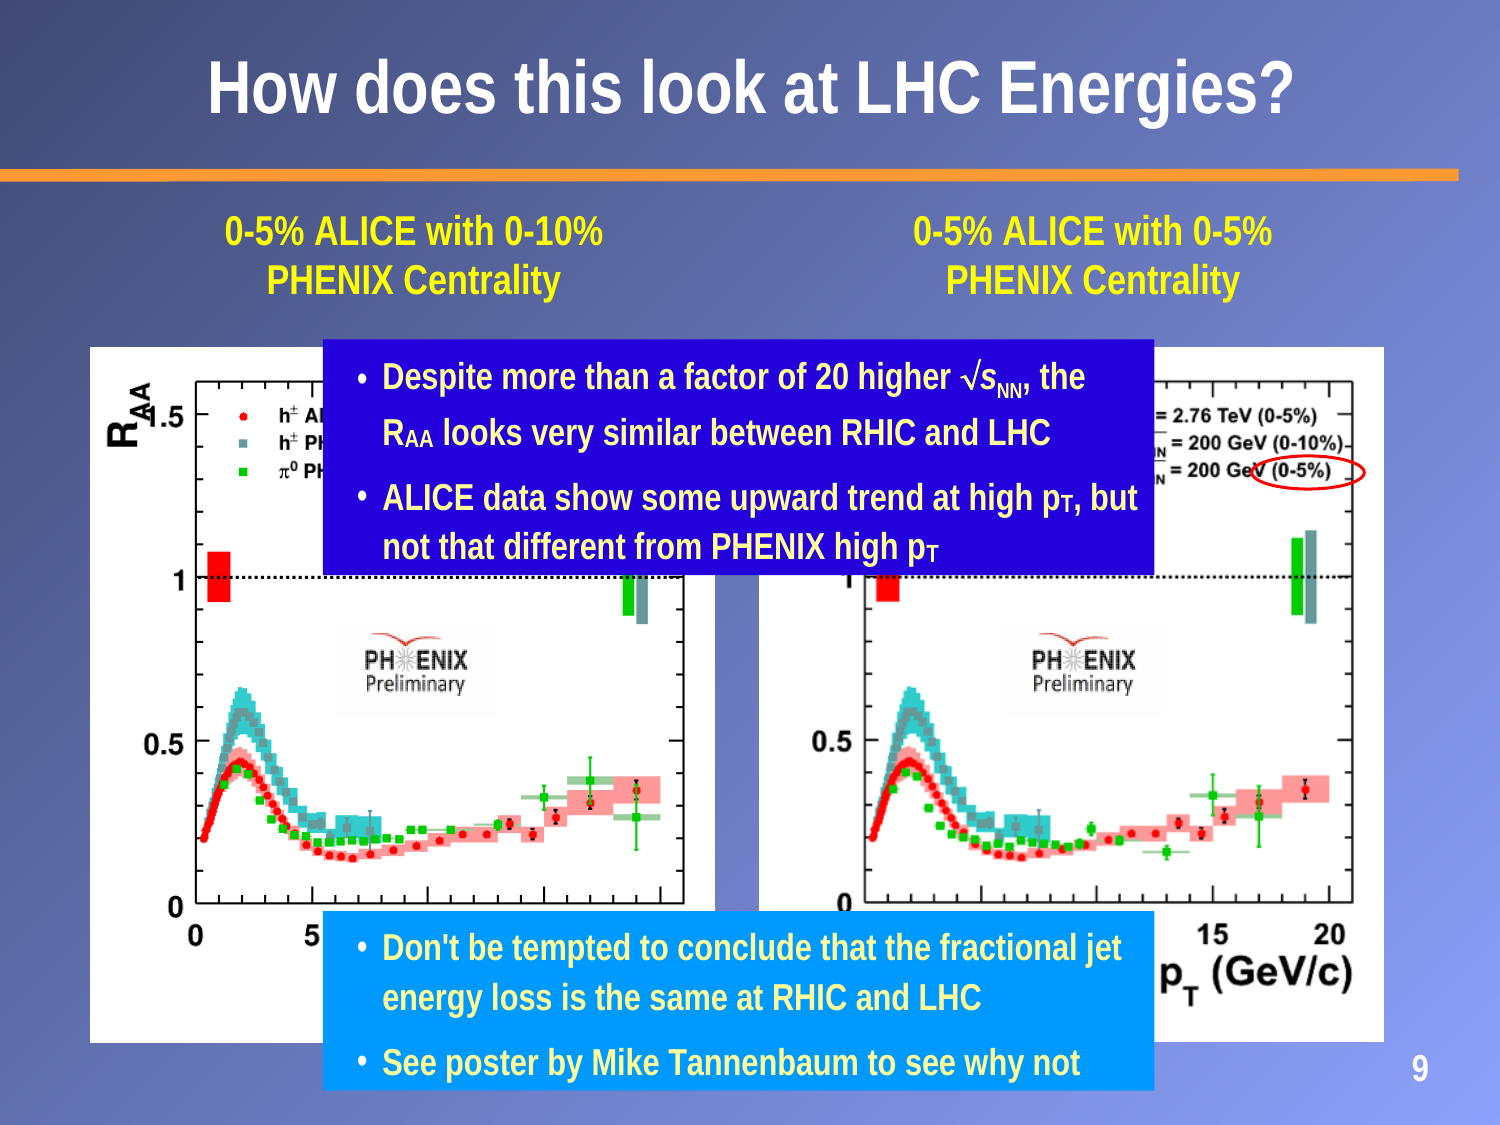

# How does this look at LHC Energies?
0-5% ALICE with 0-10% PHENIX Centrality
0-5% ALICE with 0-5% PHENIX Centrality
Despite more than a factor of 20 higher sNN, the RAA looks very similar between RHIC and LHC
ALICE data show some upward trend at high pT, but not that different from PHENIX high pT
Don't be tempted to conclude that the fractional jet energy loss is the same at RHIC and LHC
See poster by Mike Tannenbaum to see why not
9